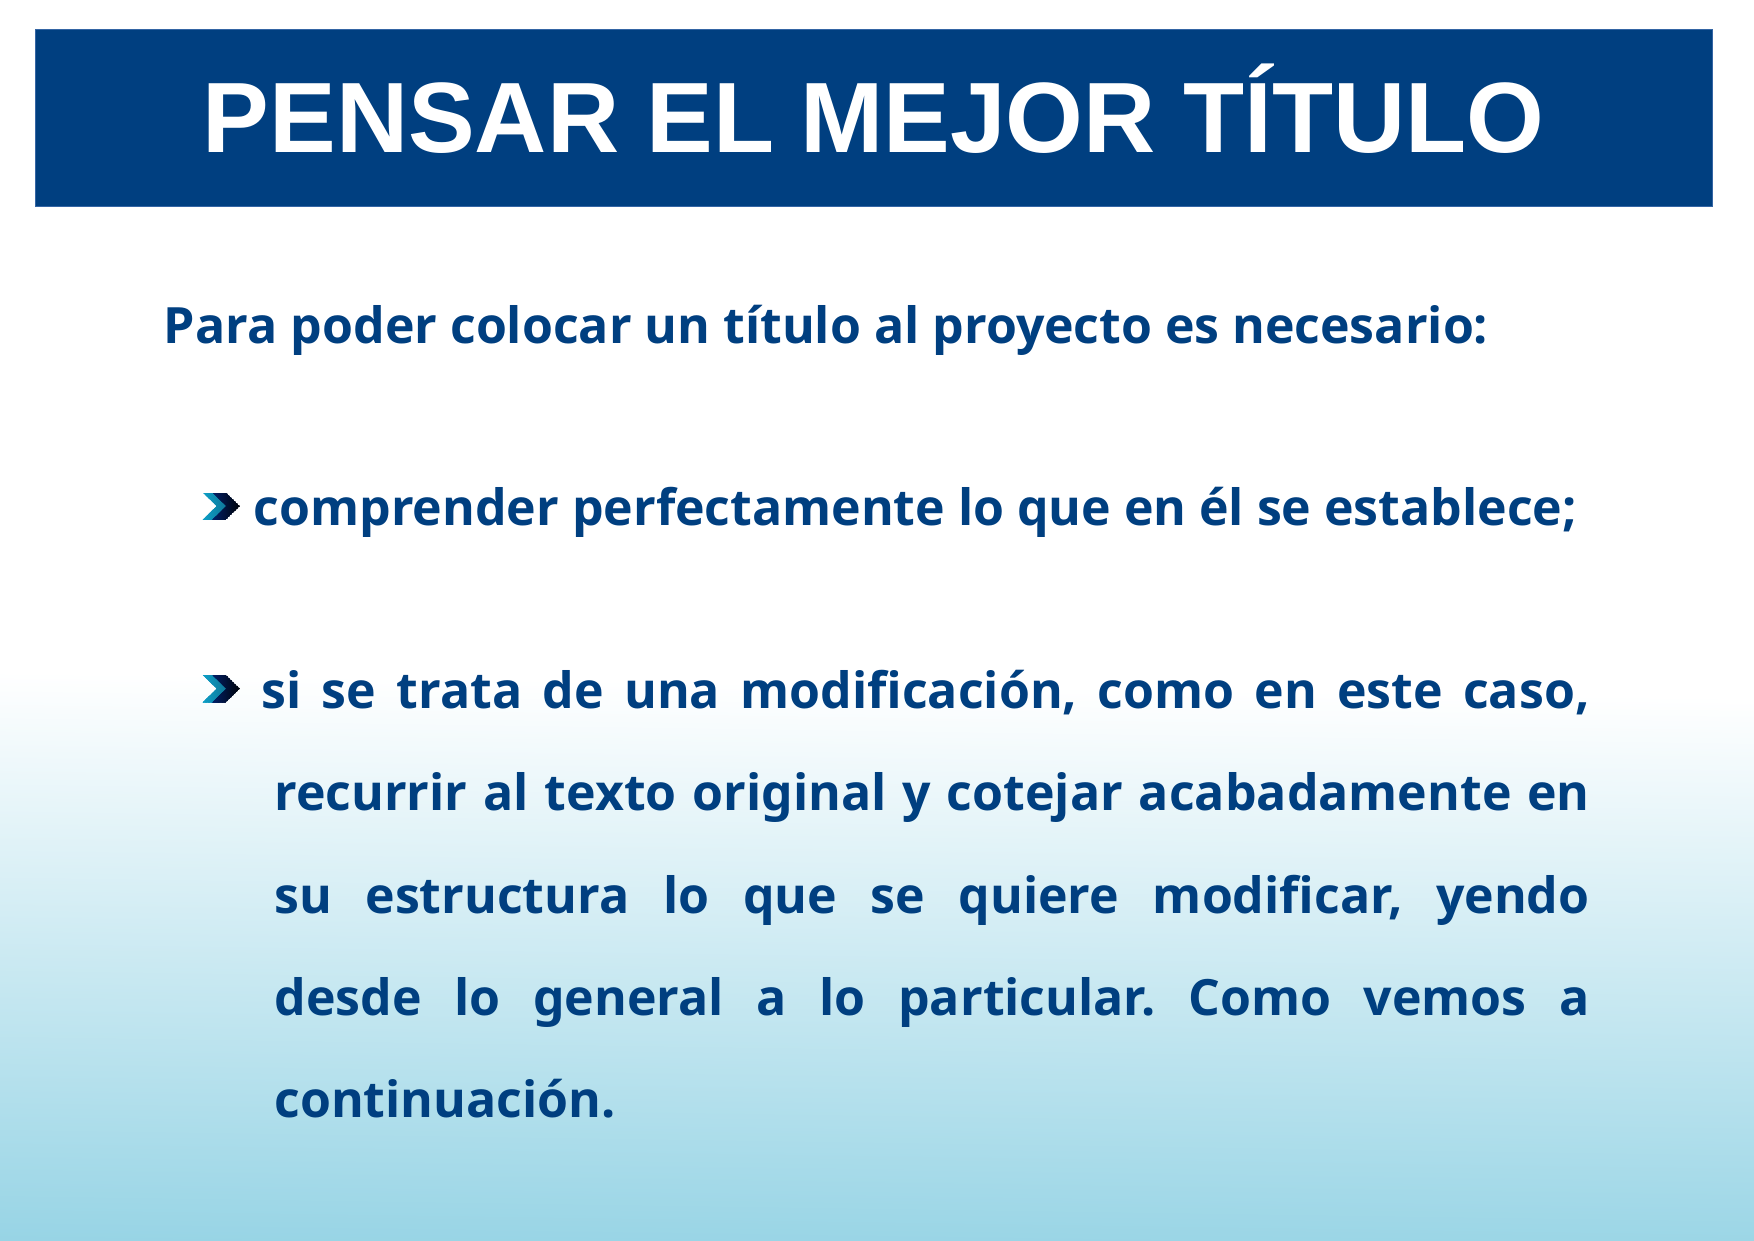

PENSAR EL MEJOR TÍTULO
Para poder colocar un título al proyecto es necesario:
 comprender perfectamente lo que en él se establece;
 si se trata de una modificación, como en este caso, recurrir al texto original y cotejar acabadamente en su estructura lo que se quiere modificar, yendo desde lo general a lo particular. Como vemos a continuación.